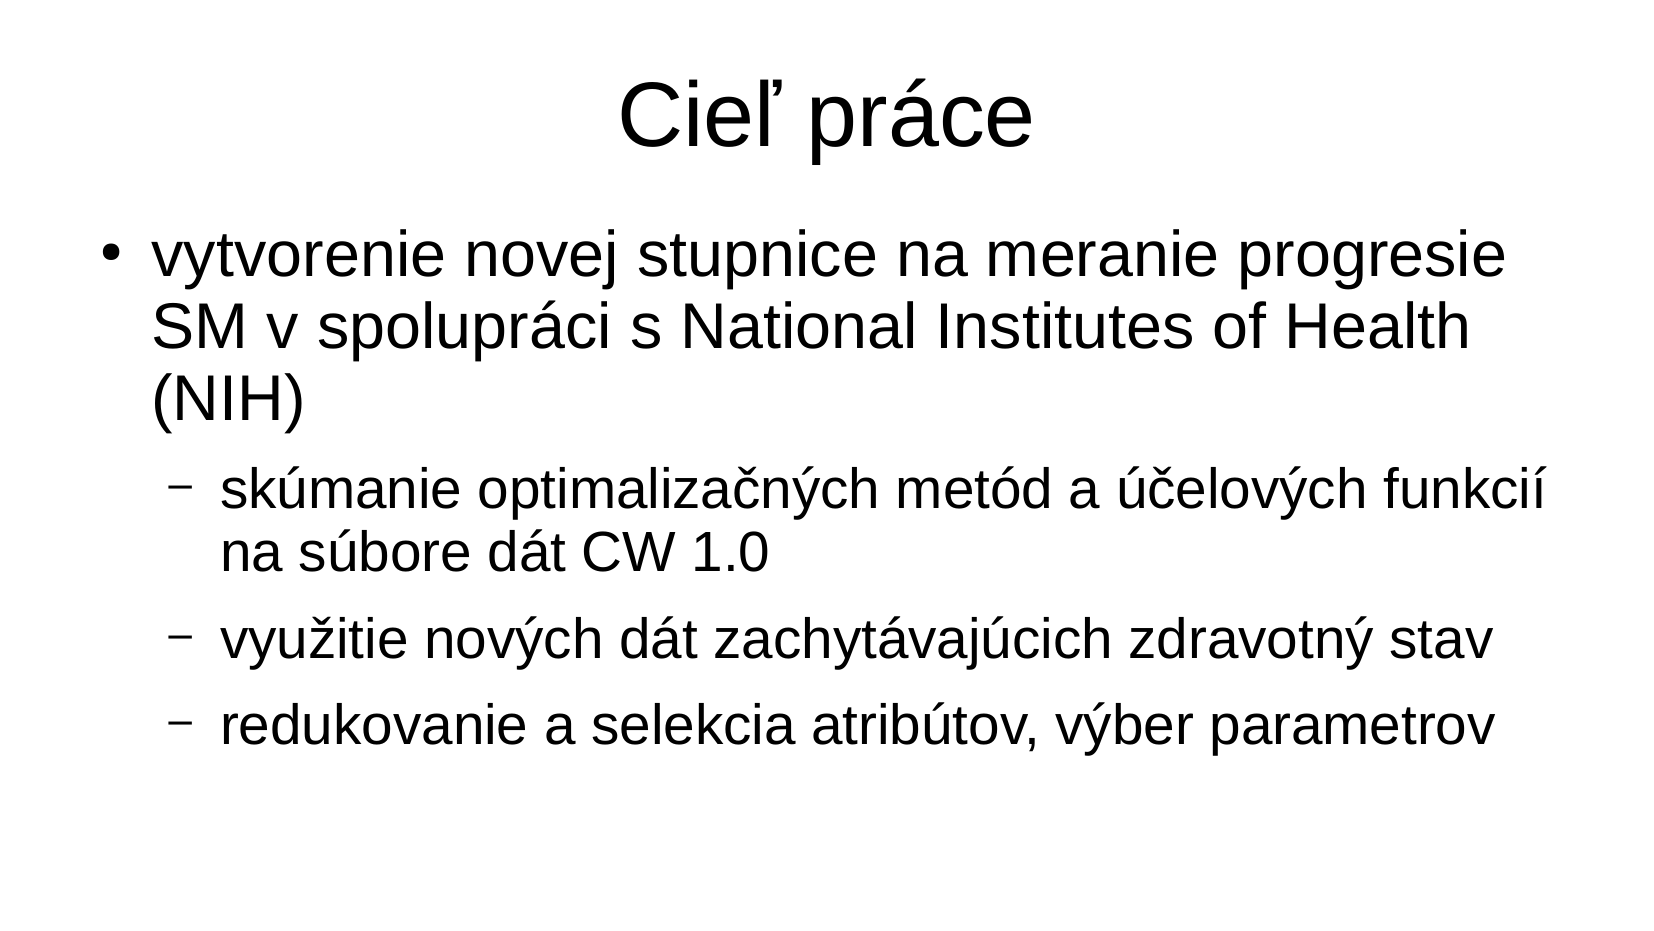

# Cieľ práce
vytvorenie novej stupnice na meranie progresie SM v spolupráci s National Institutes of Health (NIH)
skúmanie optimalizačných metód a účelových funkcií na súbore dát CW 1.0
využitie nových dát zachytávajúcich zdravotný stav
redukovanie a selekcia atribútov, výber parametrov